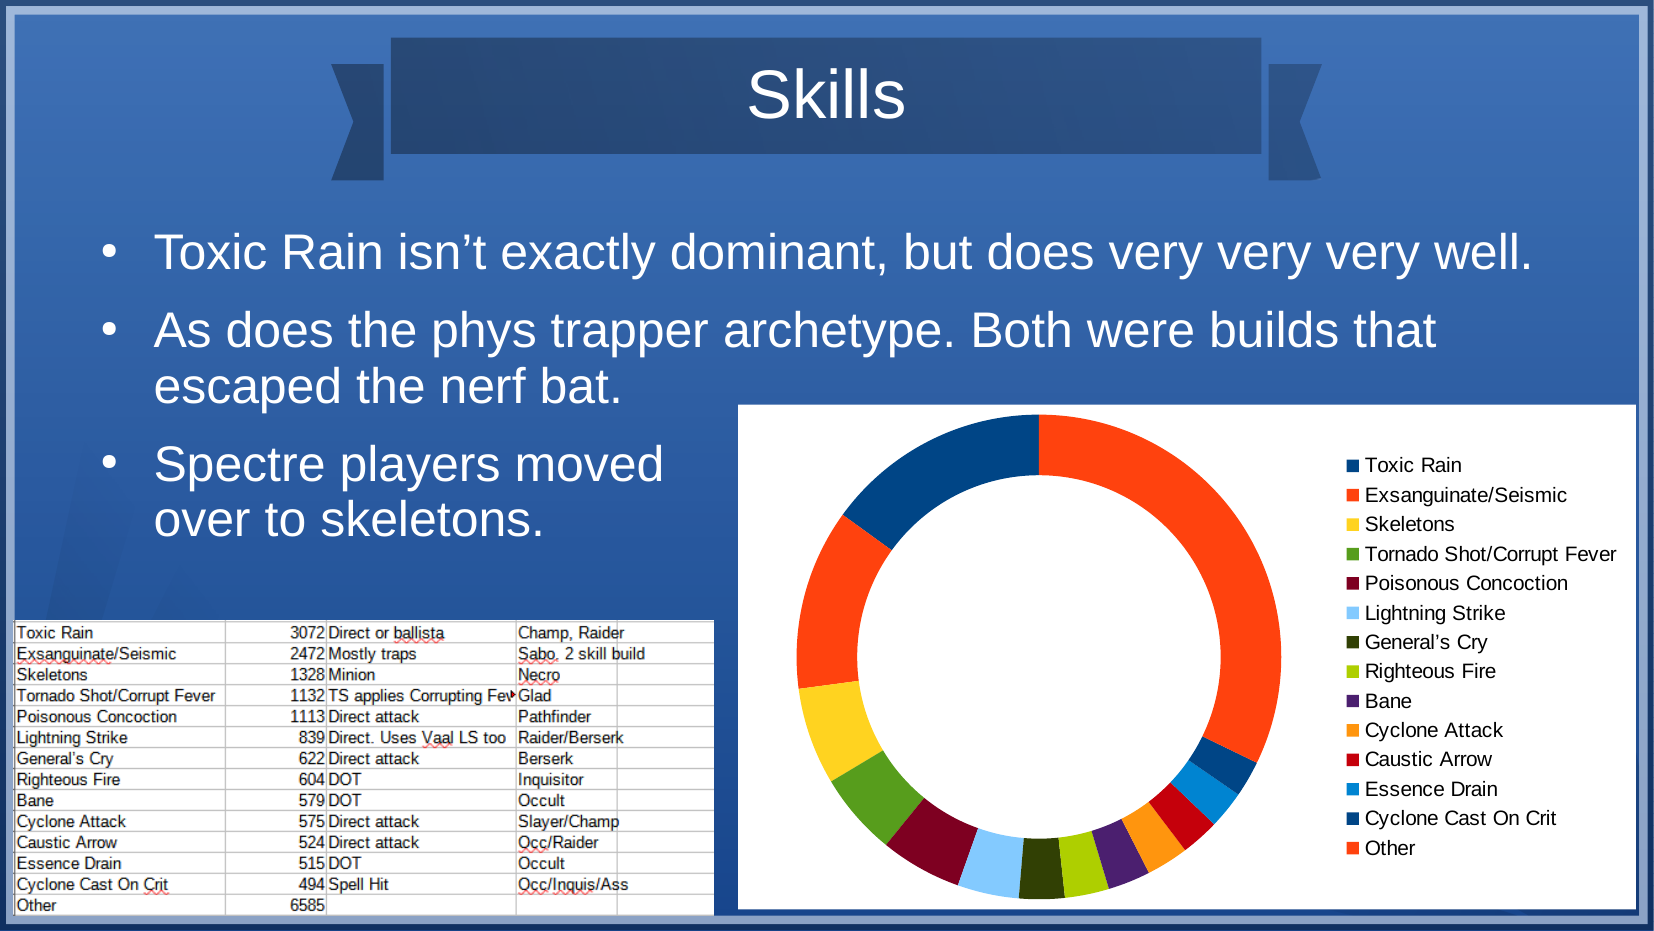

# Skills
Toxic Rain isn’t exactly dominant, but does very very very well.
As does the phys trapper archetype. Both were builds that escaped the nerf bat.
Spectre players moved over to skeletons.
### Chart
| Category | Column B | Column C | Column D |
|---|---|---|---|
| Toxic Rain | 3072.0 | None | None |
| Exsanguinate/Seismic | 2472.0 | None | None |
| Skeletons | 1328.0 | None | None |
| Tornado Shot/Corrupt Fever | 1132.0 | None | None |
| Poisonous Concoction | 1113.0 | None | None |
| Lightning Strike | 839.0 | None | None |
| General’s Cry | 622.0 | None | None |
| Righteous Fire | 604.0 | None | None |
| Bane | 579.0 | None | None |
| Cyclone Attack | 575.0 | None | None |
| Caustic Arrow | 524.0 | None | None |
| Essence Drain | 515.0 | None | None |
| Cyclone Cast On Crit | 494.0 | None | None |
| Other | 6585.0 | None | None |